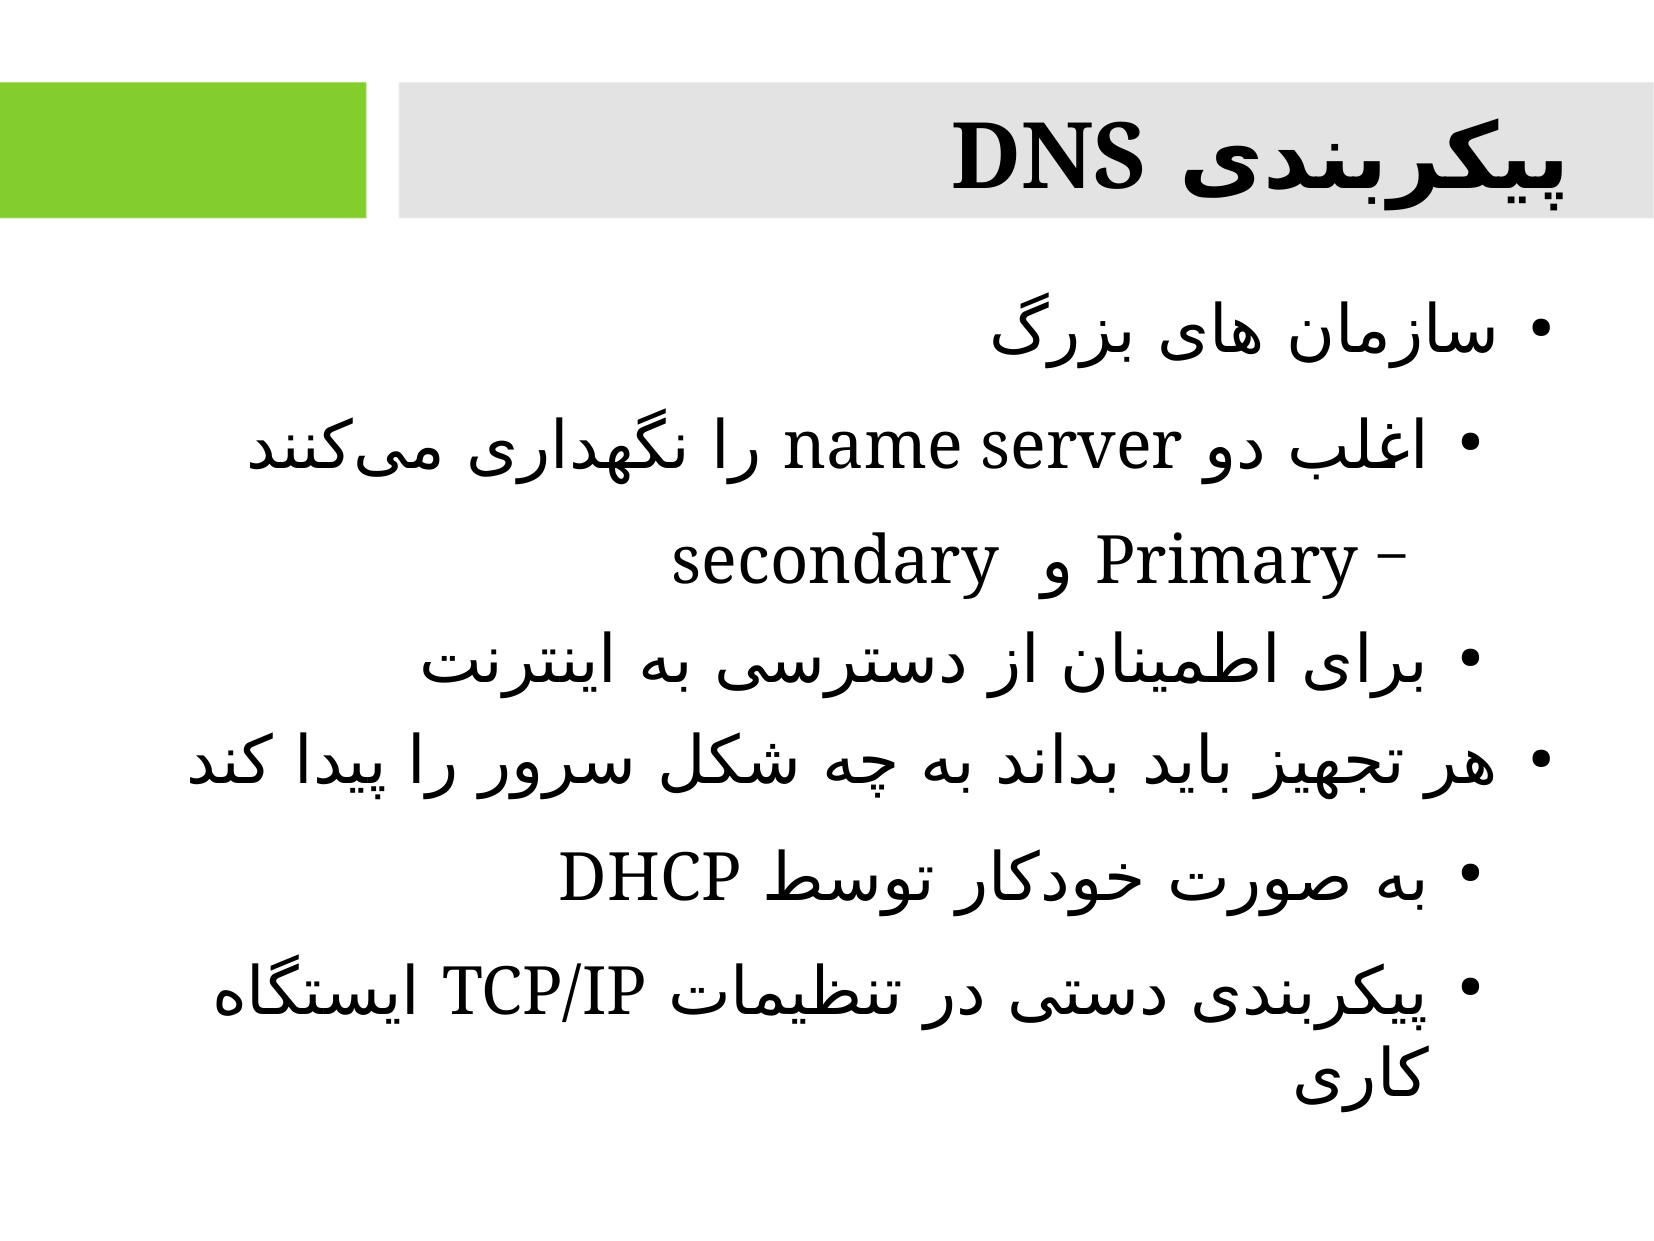

# پیکربندی DNS
سازمان های بزرگ
اغلب دو name server را نگهداری می‌کنند
Primary و secondary
برای اطمینان از دسترسی به اینترنت
هر تجهیز باید بداند به چه شکل سرور را پیدا کند
به صورت خودکار توسط DHCP
پیکربندی دستی در تنظیمات TCP/IP ایستگاه کاری